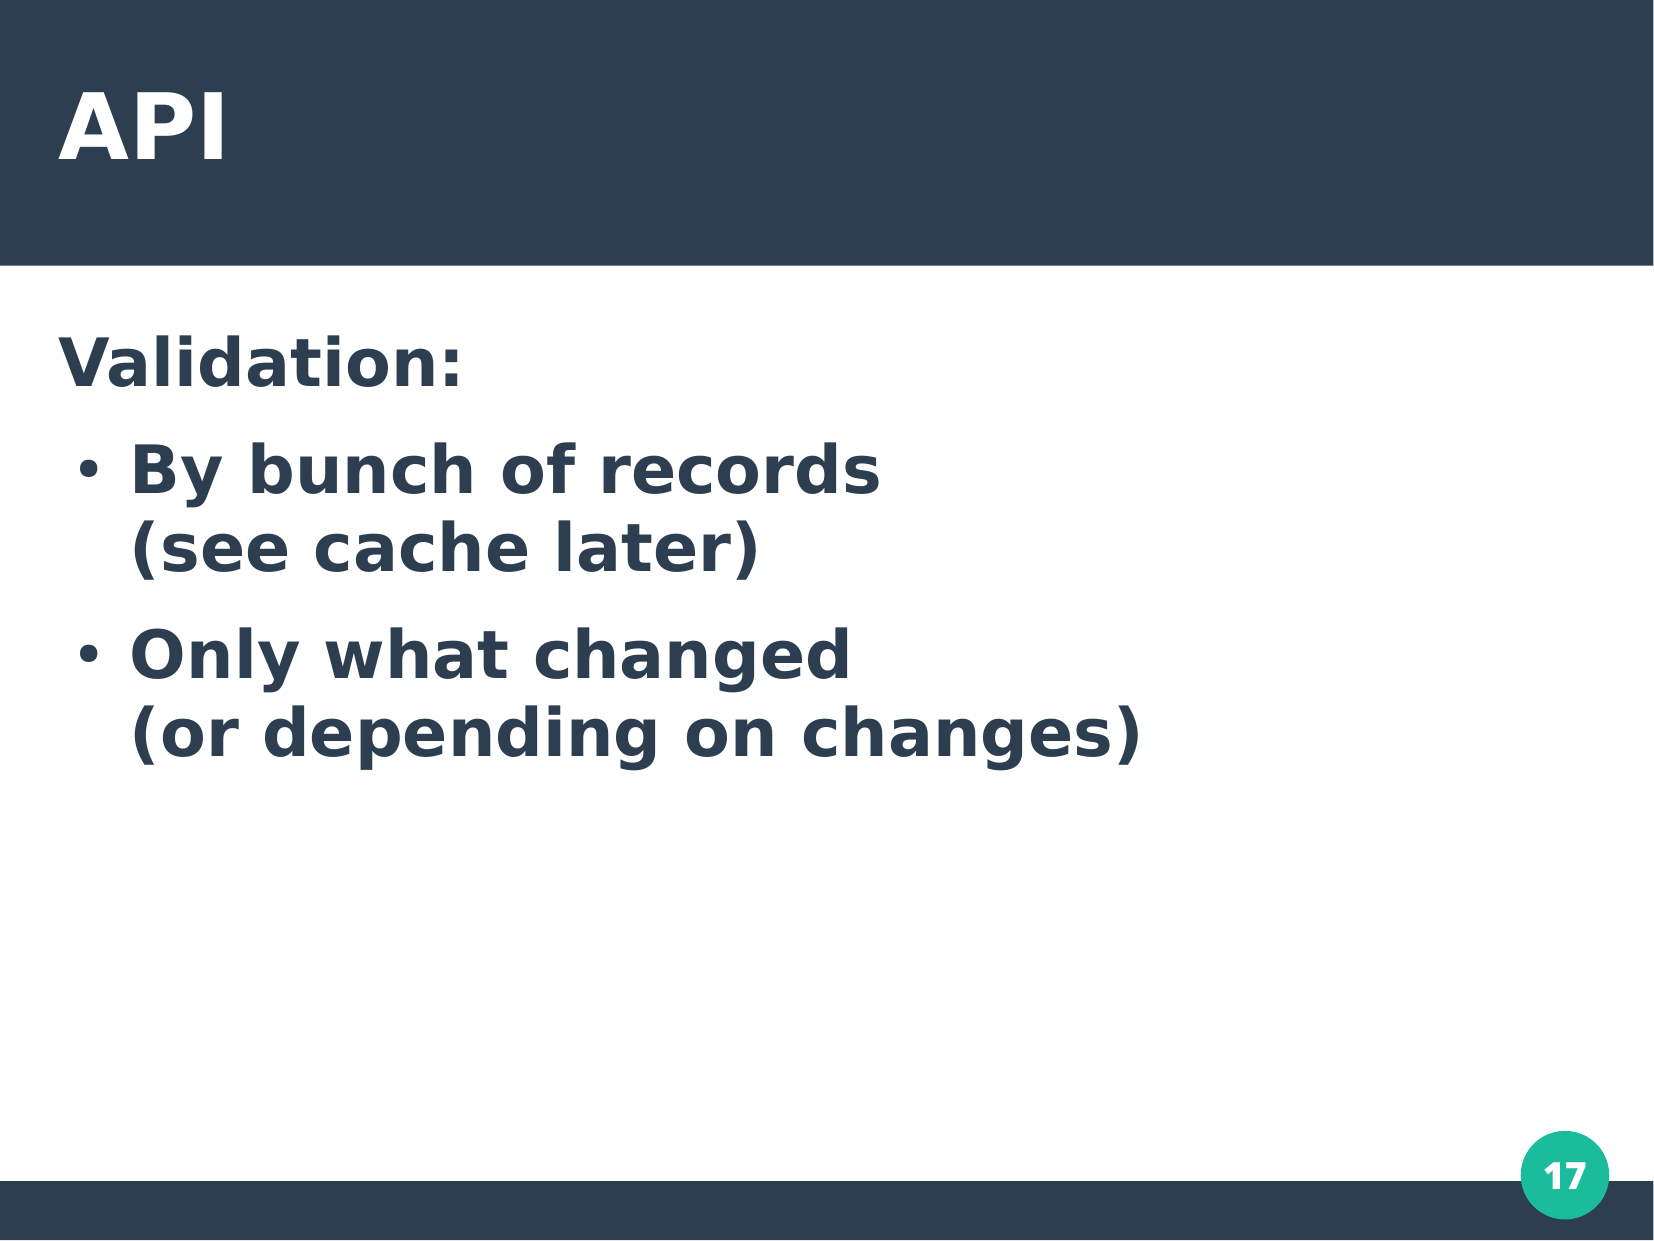

# API
Validation:
By bunch of records
(see cache later)
Only what changed
(or depending on changes)
17